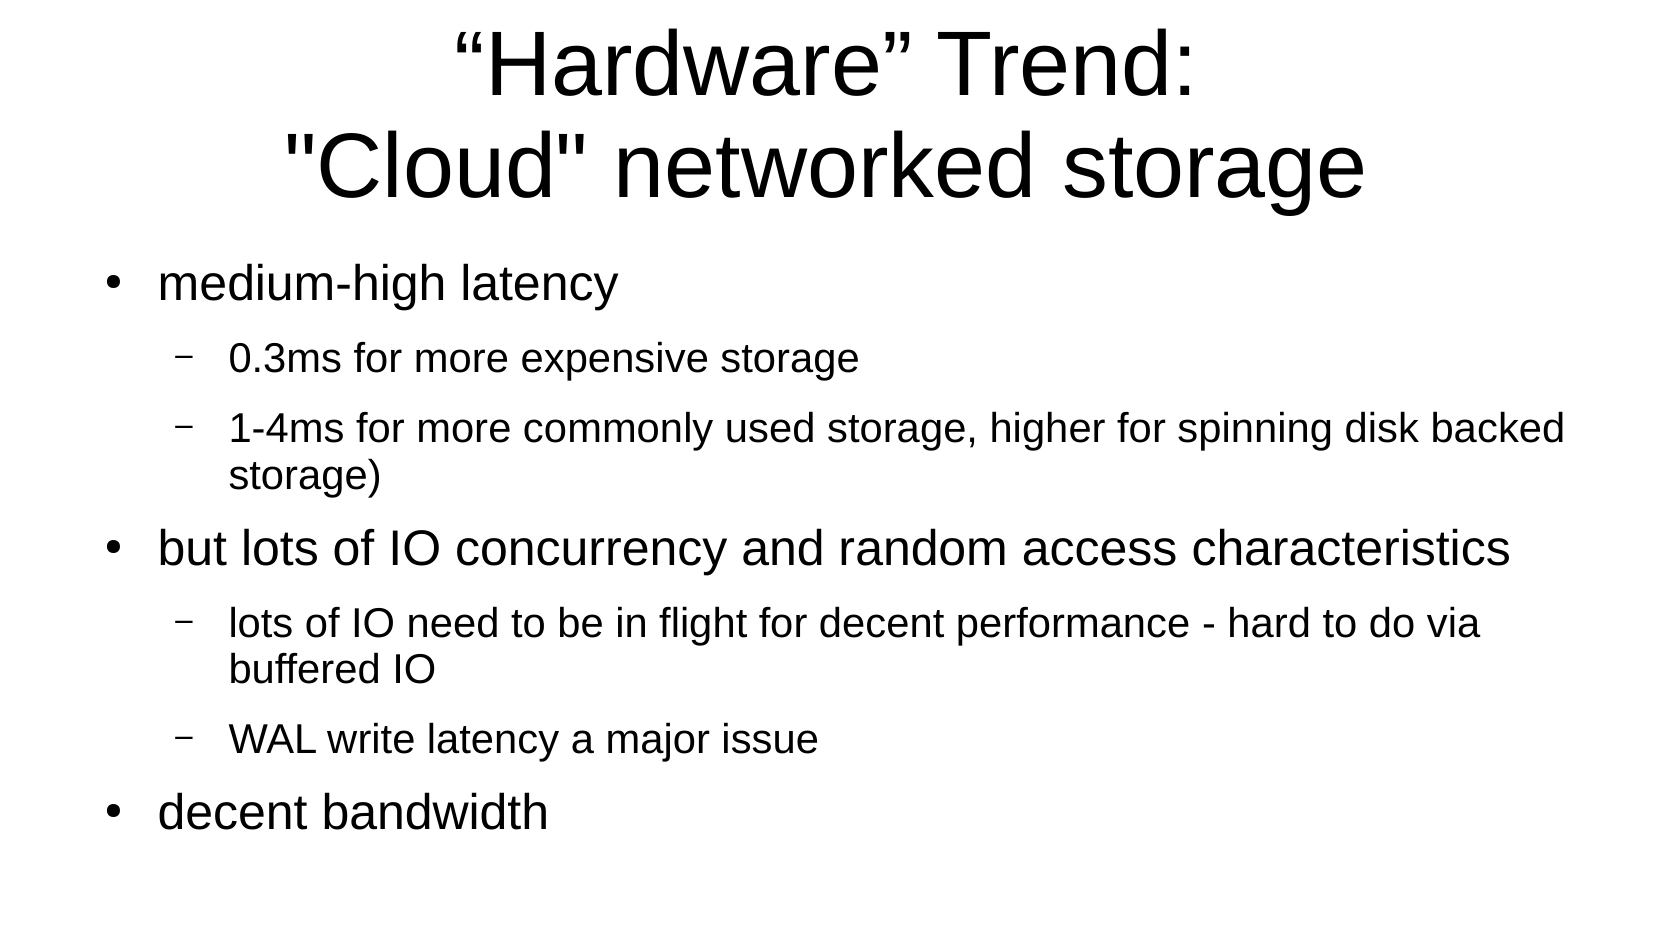

# “Hardware” Trend: "Cloud" networked storage
medium-high latency
0.3ms for more expensive storage
1-4ms for more commonly used storage, higher for spinning disk backed storage)
but lots of IO concurrency and random access characteristics
lots of IO need to be in flight for decent performance - hard to do via buffered IO
WAL write latency a major issue
decent bandwidth